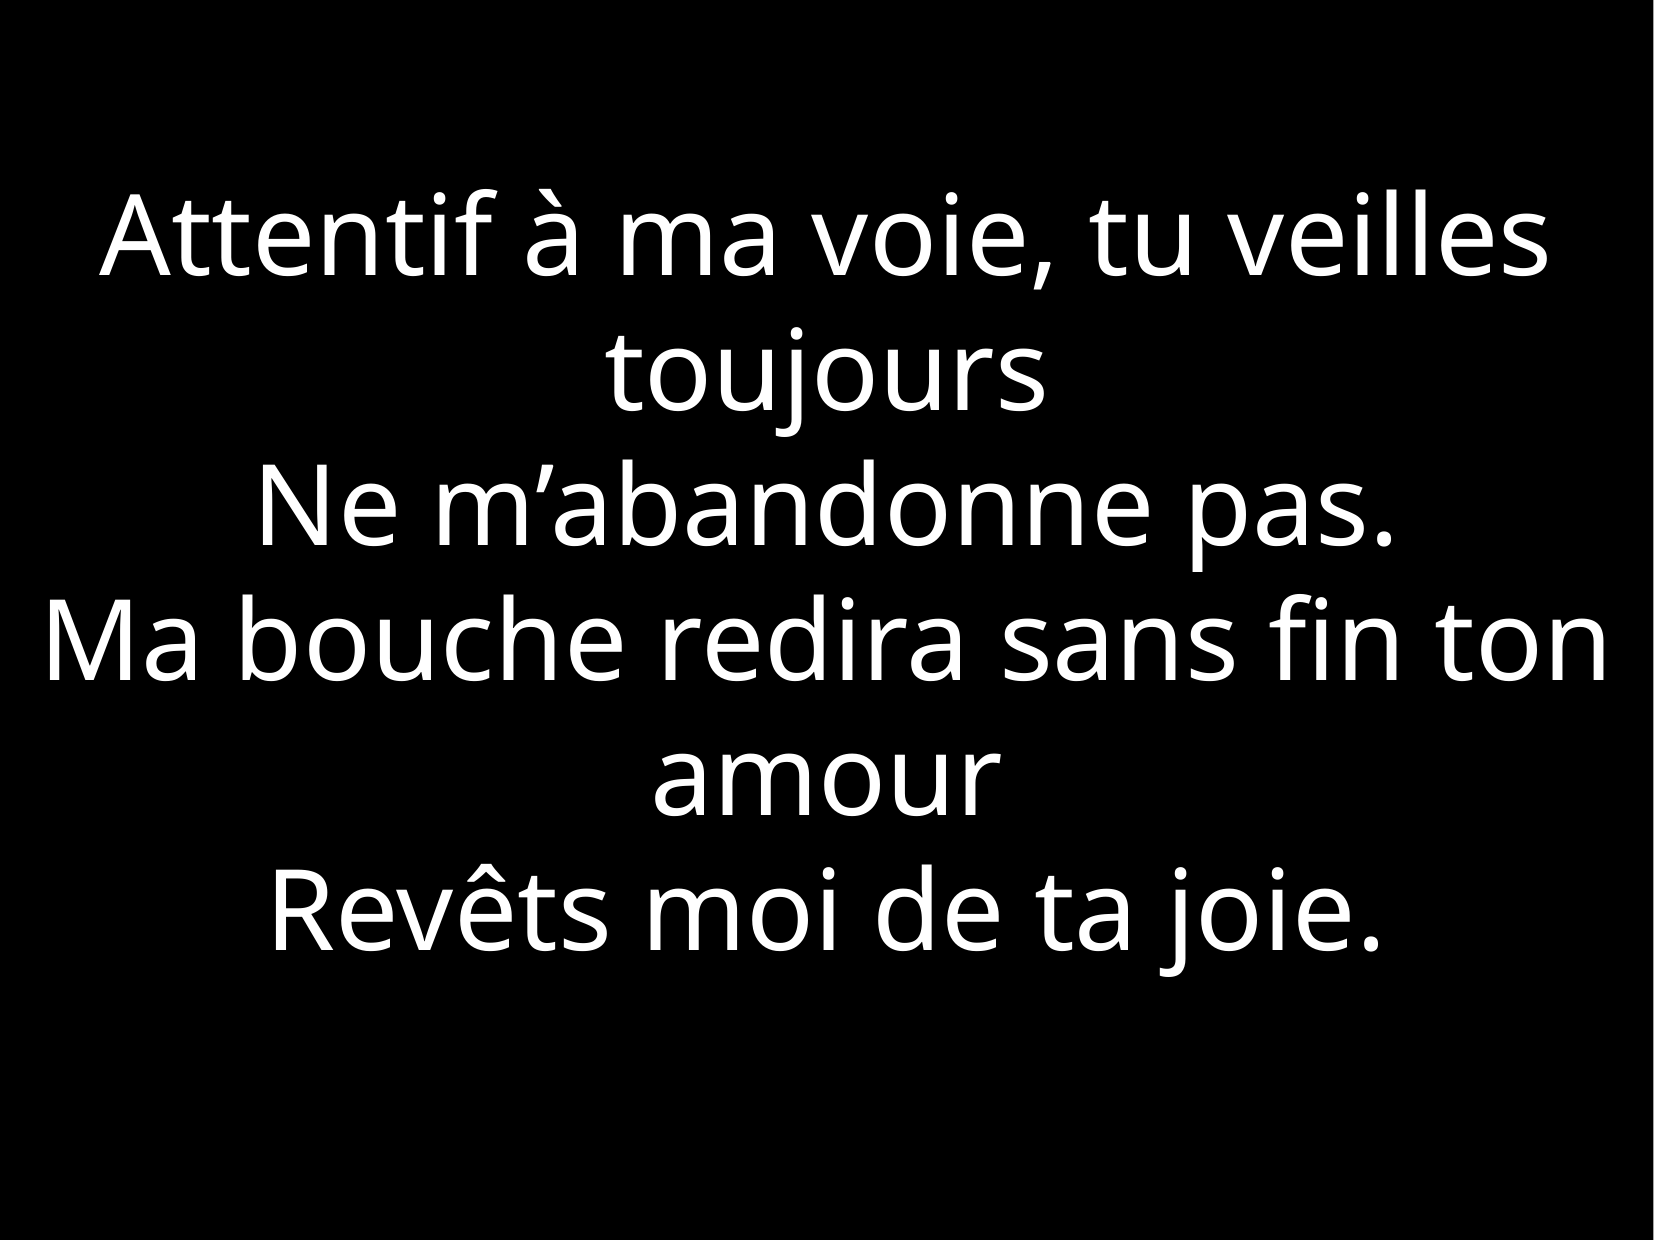

Attentif à ma voie, tu veilles toujours
Ne m’abandonne pas.
Ma bouche redira sans fin ton amour
Revêts moi de ta joie.